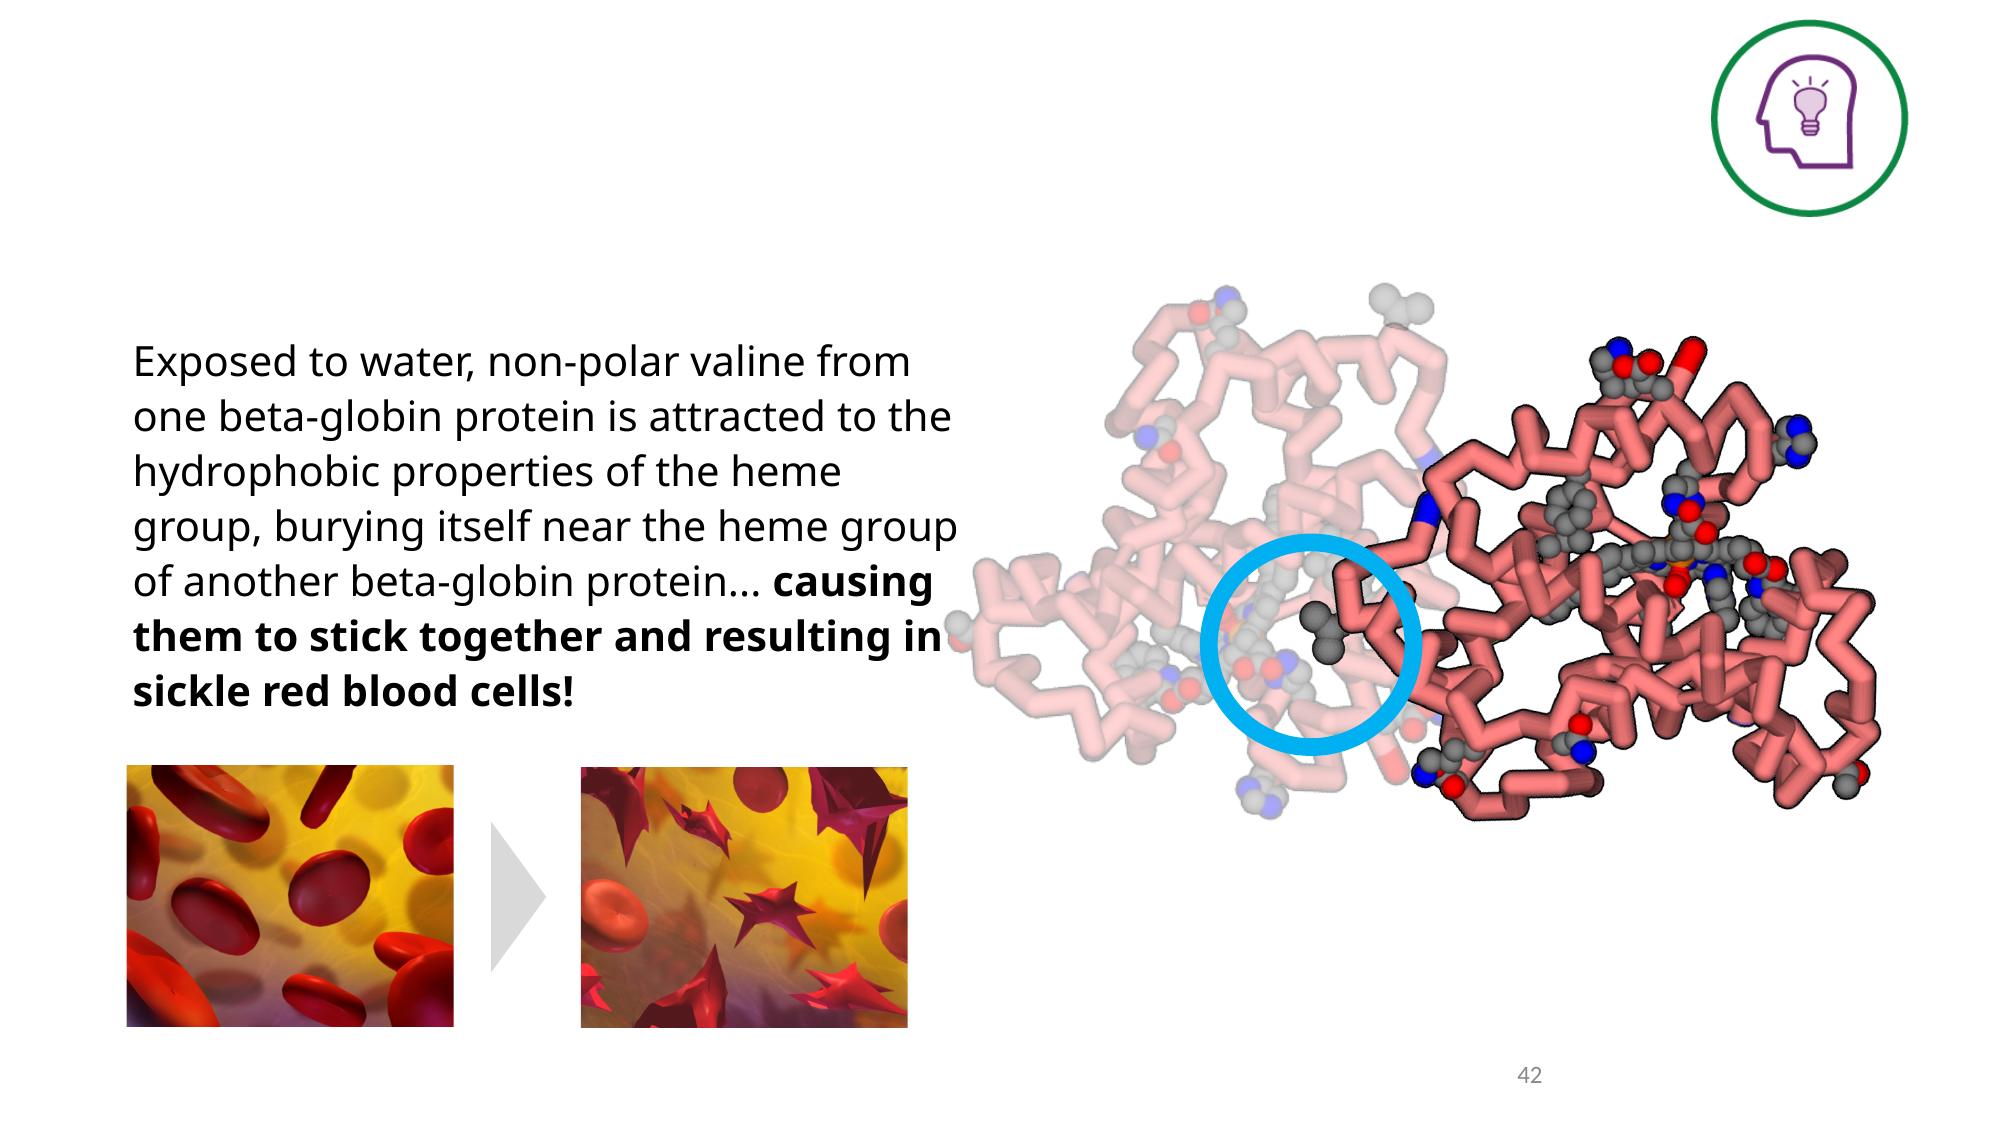

The Key Mutation of Sickle Cell Disease
Exposed to water, non-polar valine from one beta-globin protein is attracted to the hydrophobic properties of the heme group, burying itself near the heme group of another beta-globin protein... causing them to stick together and resulting in sickle red blood cells!